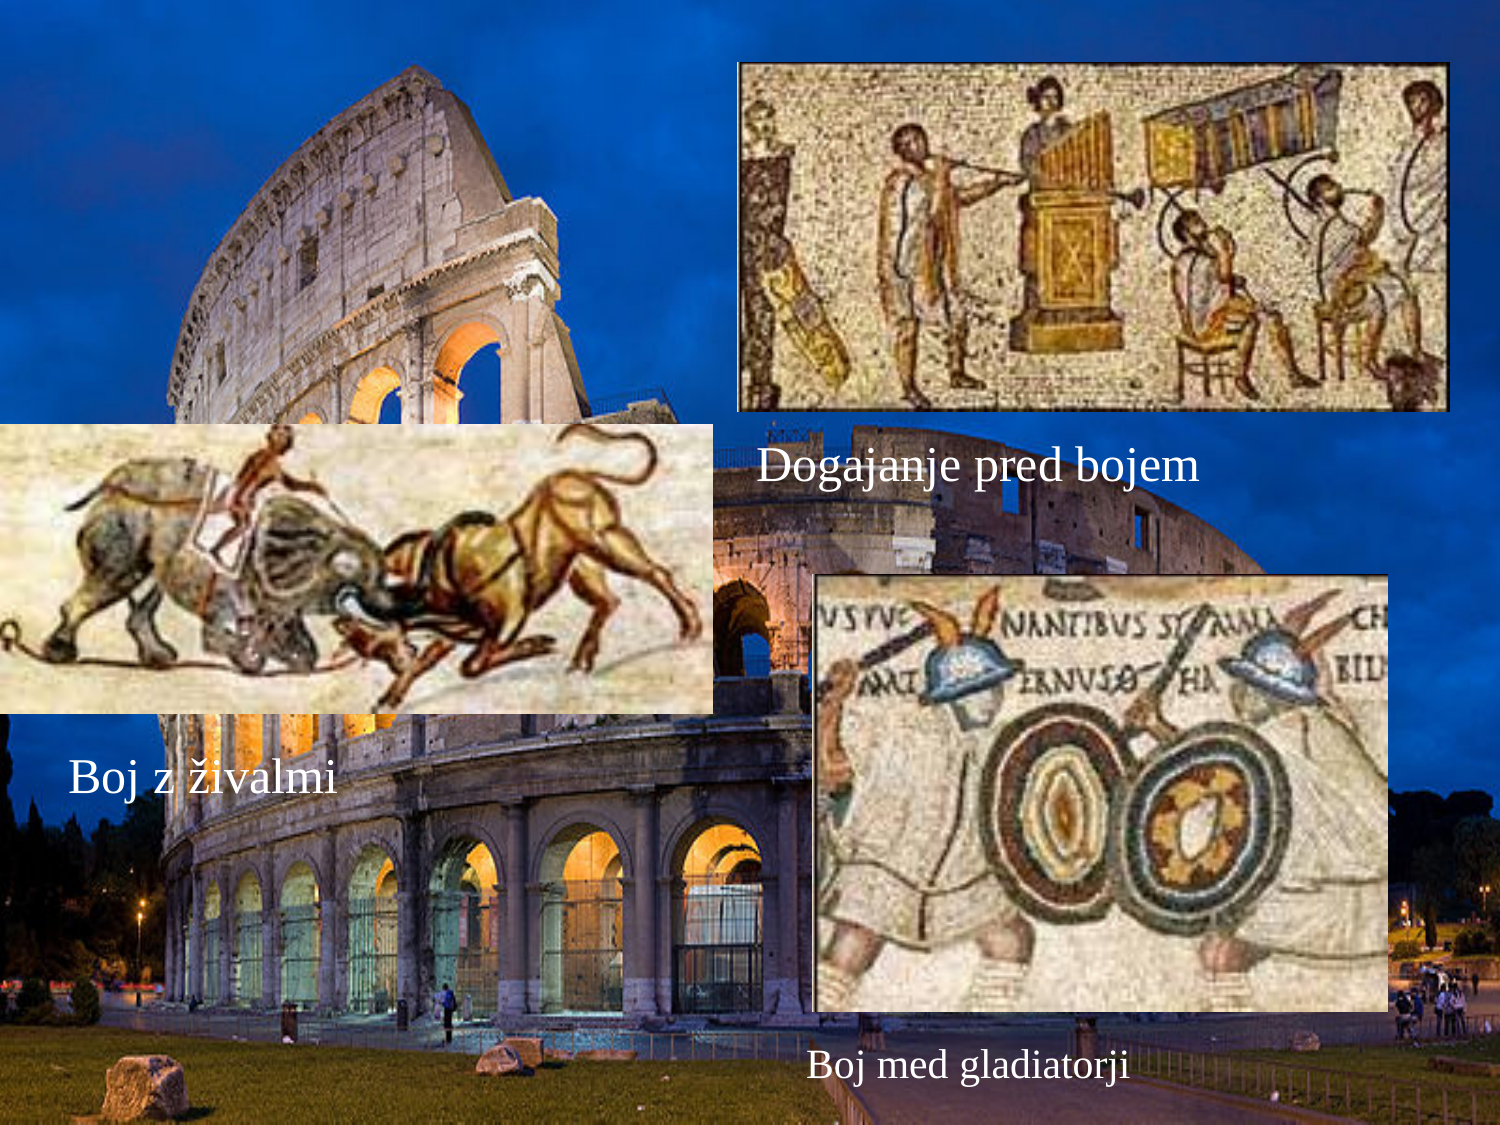

#
Dogajanje pred bojem
Boj z živalmi
Boj med gladiatorji